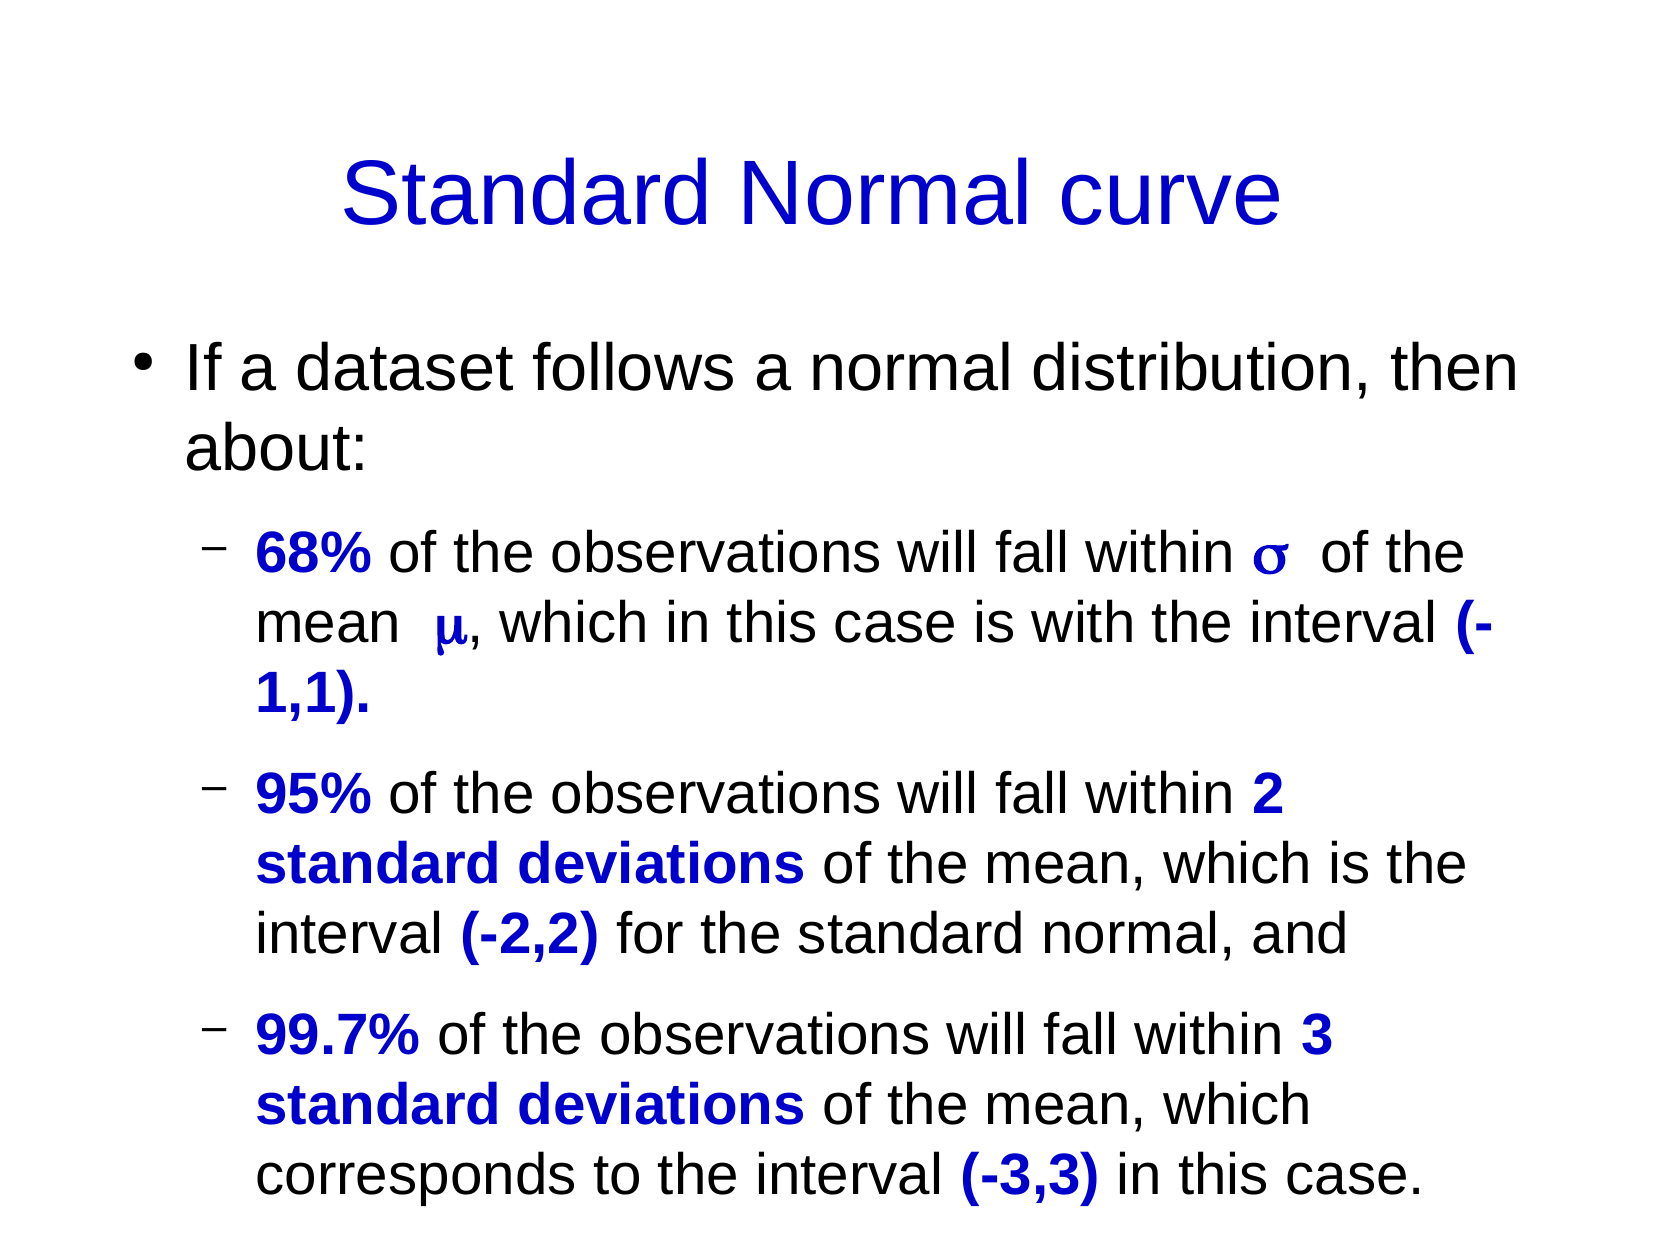

# Standard Normal curve
If a dataset follows a normal distribution, then about:
68% of the observations will fall within  of the mean , which in this case is with the interval (-1,1).
95% of the observations will fall within 2 standard deviations of the mean, which is the interval (-2,2) for the standard normal, and
99.7% of the observations will fall within 3 standard deviations of the mean, which corresponds to the interval (-3,3) in this case.